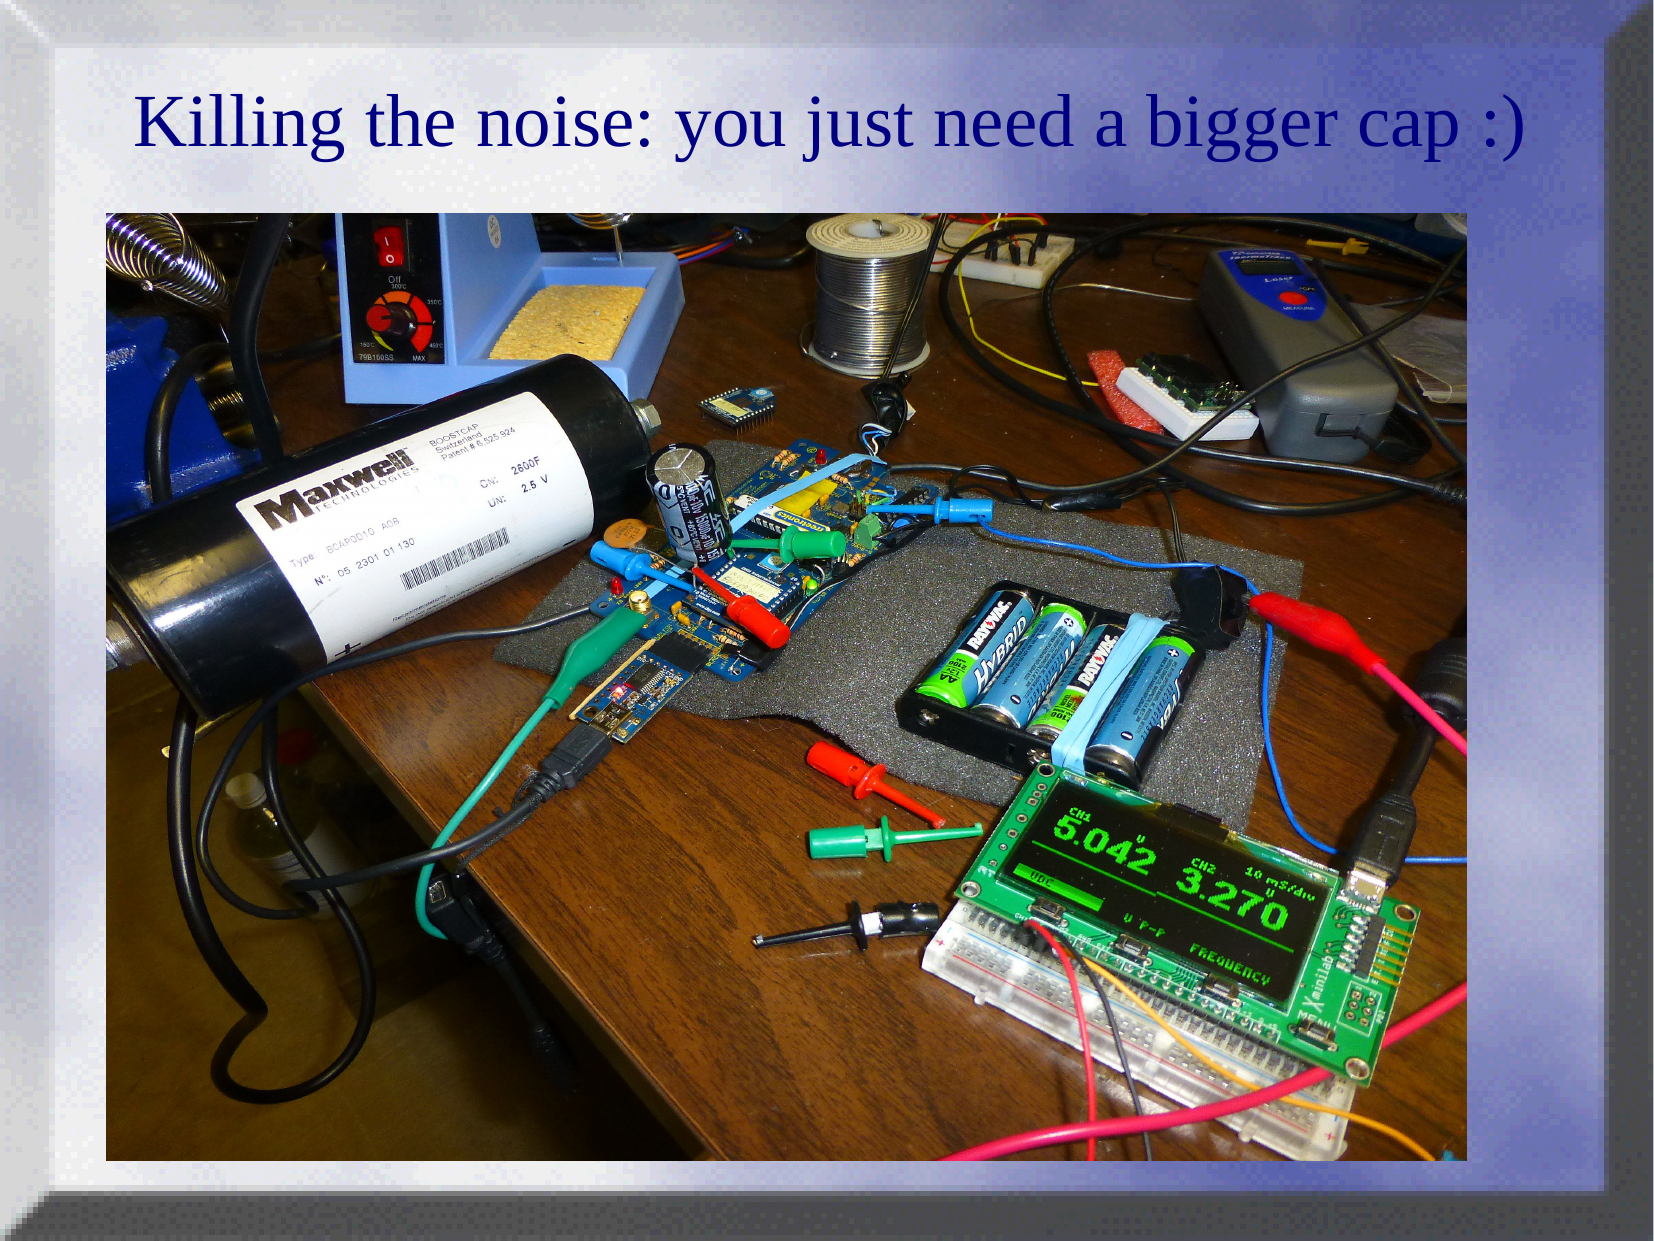

# Killing the noise: you just need a bigger cap :)